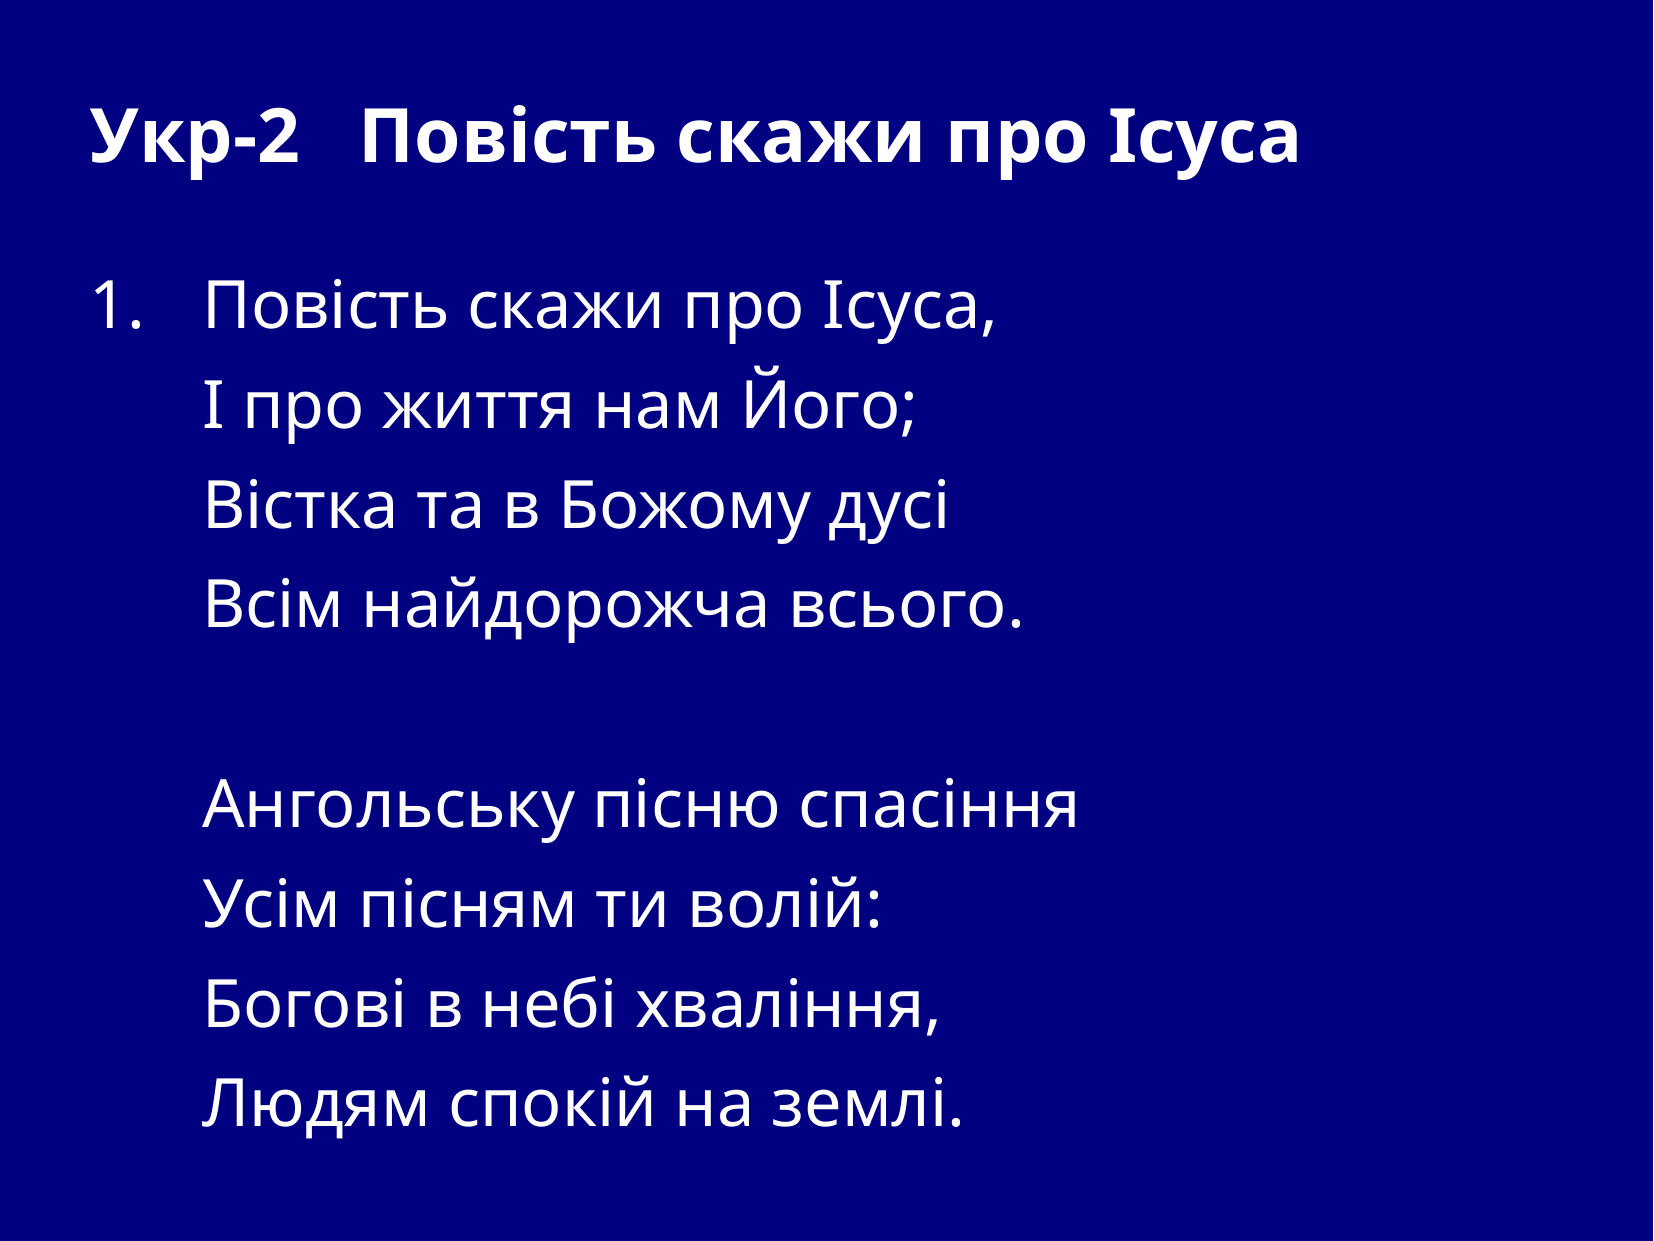

Укр-2 Повість скажи про Ісуса
1.	Повість скажи про Ісуса,
	І про життя нам Його;
	Вістка та в Божому дусі
	Всім найдорожча всього.
	Ангольську пісню спасіння
	Усім пісням ти волій:
	Богові в небі хваління,
	Людям спокій на землі.